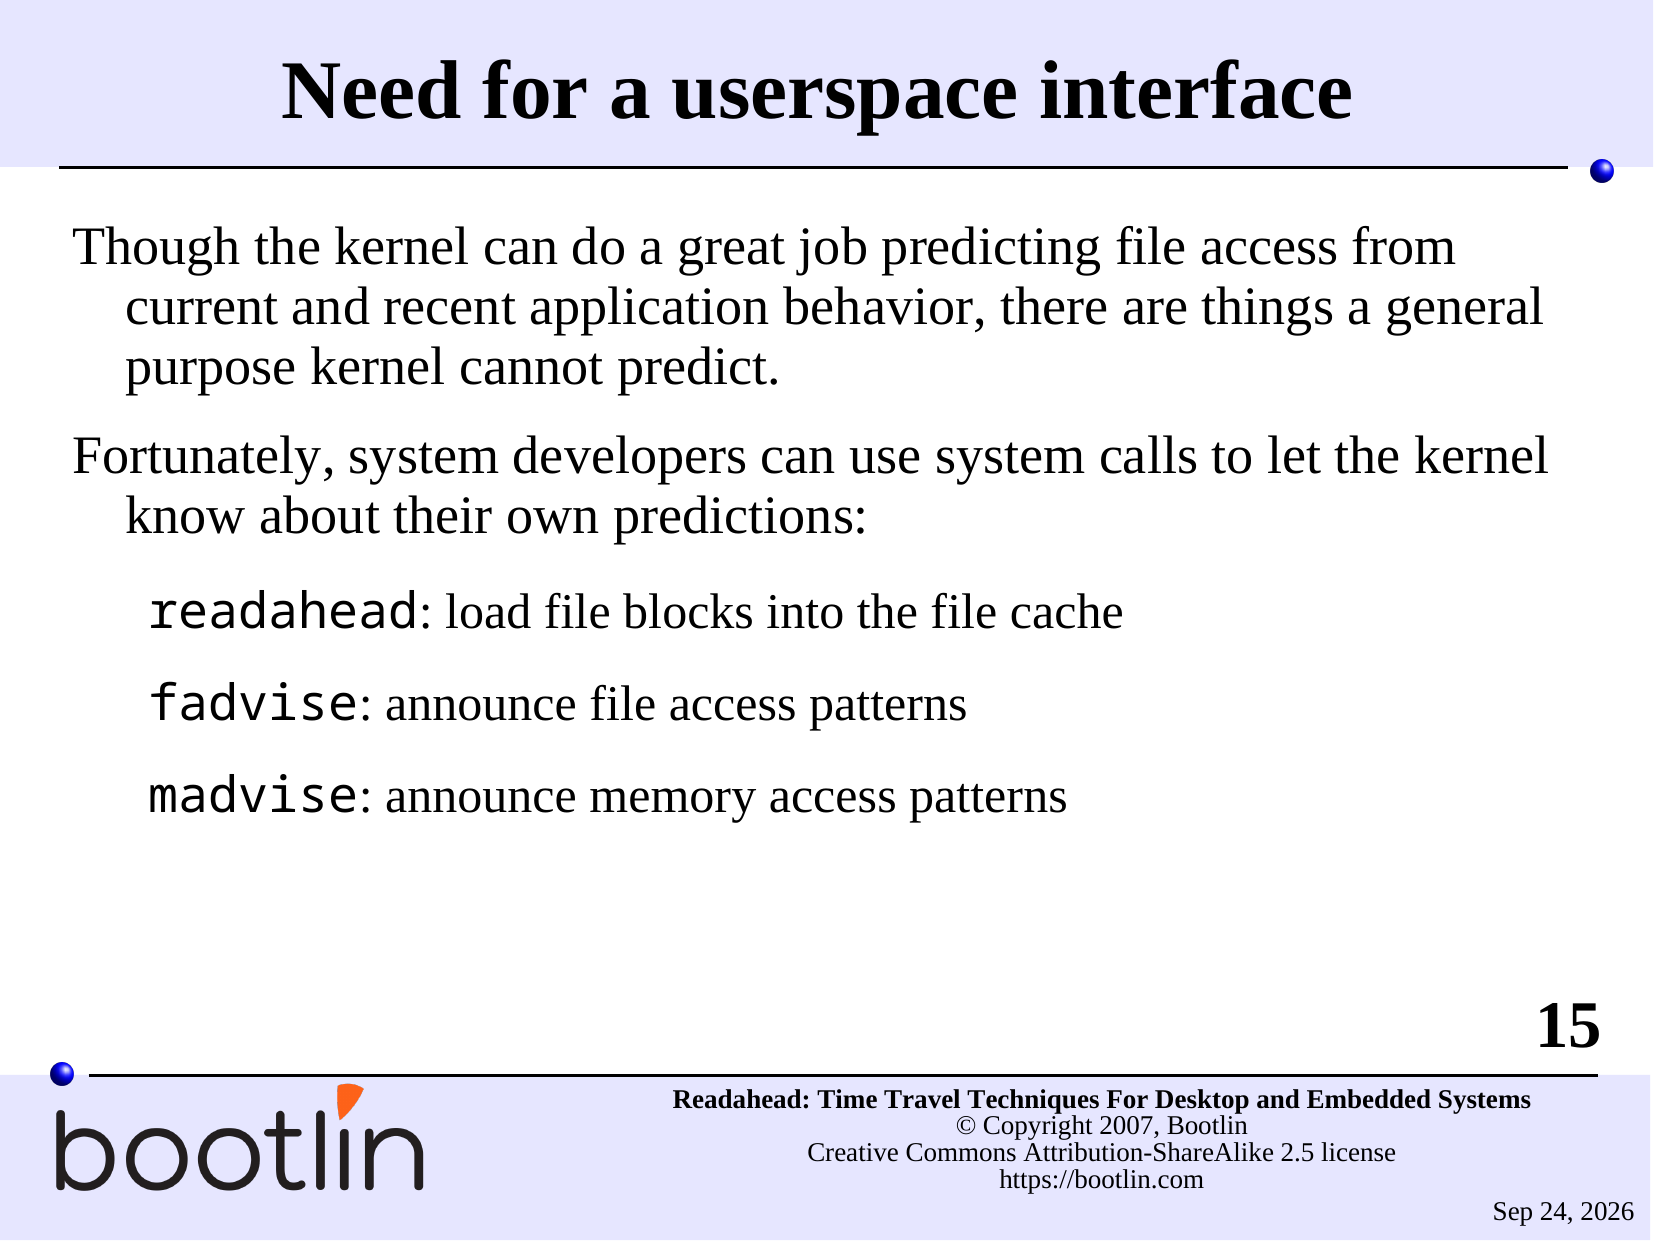

# Need for a userspace interface
Though the kernel can do a great job predicting file access from current and recent application behavior, there are things a general purpose kernel cannot predict.
Fortunately, system developers can use system calls to let the kernel know about their own predictions:
readahead: load file blocks into the file cache
fadvise: announce file access patterns
madvise: announce memory access patterns